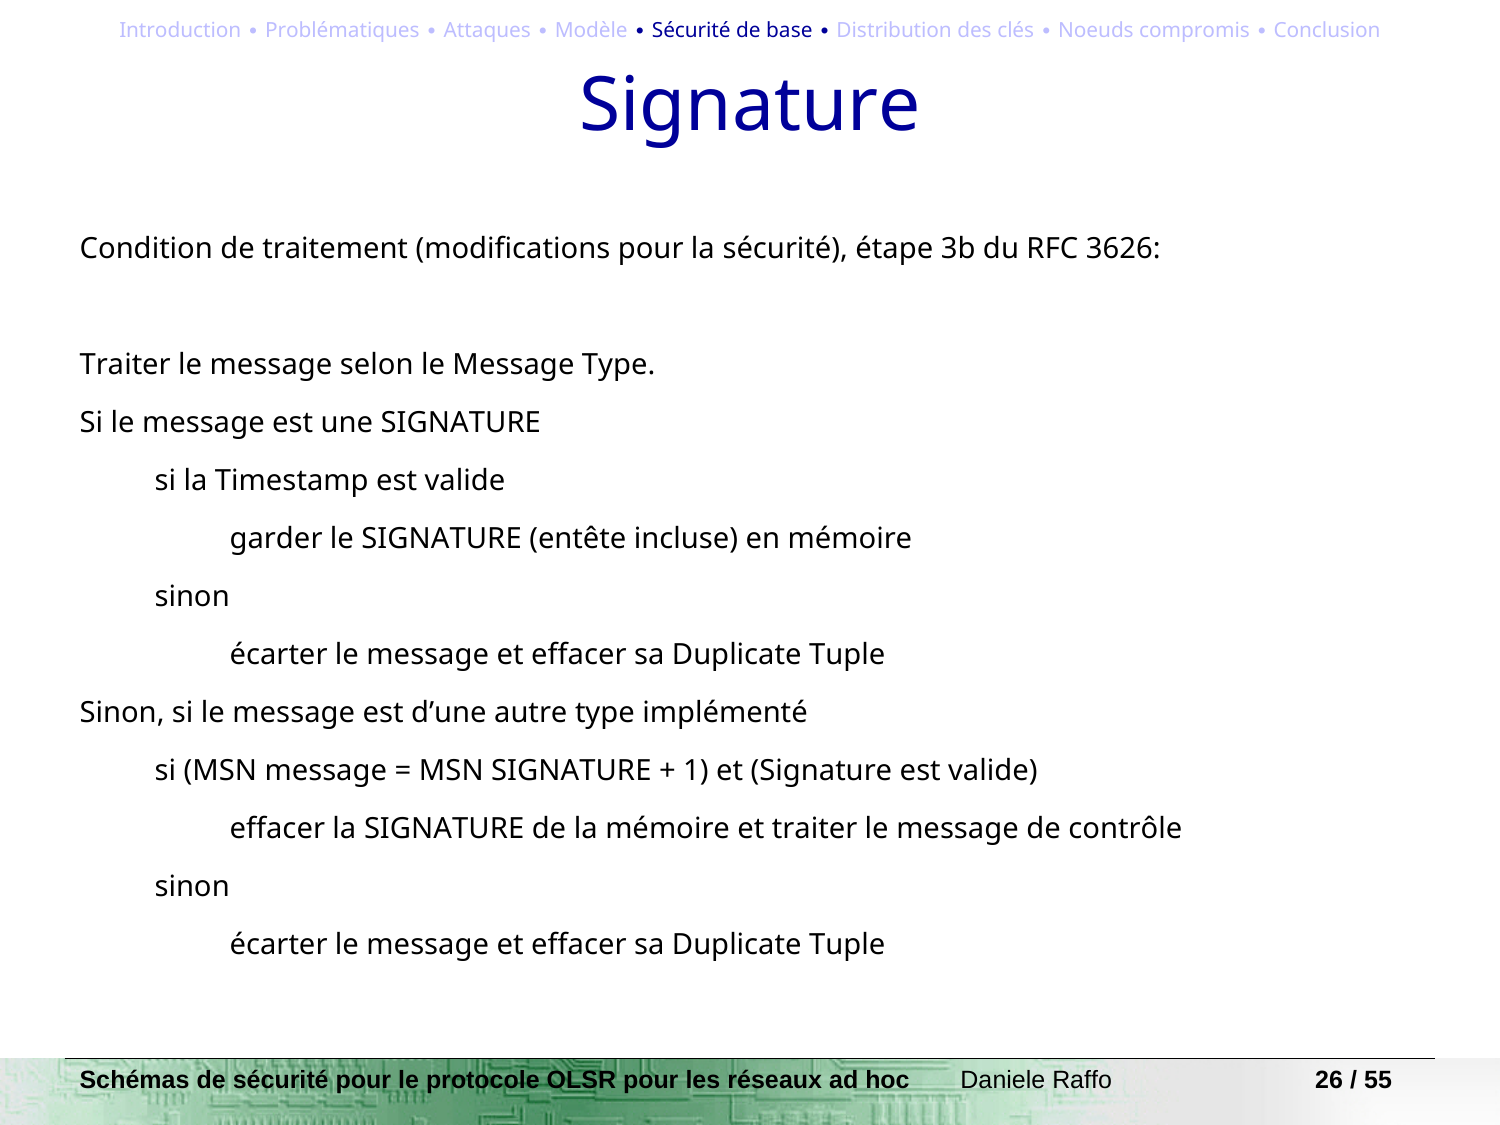

Introduction ∙ Problématiques ∙ Attaques ∙ Modèle ∙ Sécurité de base ∙ Distribution des clés ∙ Noeuds compromis ∙ Conclusion
Signature
Condition de traitement (modifications pour la sécurité), étape 3b du RFC 3626:
Traiter le message selon le Message Type.
Si le message est une SIGNATURE
si la Timestamp est valide
garder le SIGNATURE (entête incluse) en mémoire
sinon
écarter le message et effacer sa Duplicate Tuple
Sinon, si le message est d’une autre type implémenté
si (MSN message = MSN SIGNATURE + 1) et (Signature est valide)
effacer la SIGNATURE de la mémoire et traiter le message de contrôle
sinon
écarter le message et effacer sa Duplicate Tuple
26
Schémas de sécurité pour le protocole OLSR pour les réseaux ad hoc Daniele Raffo